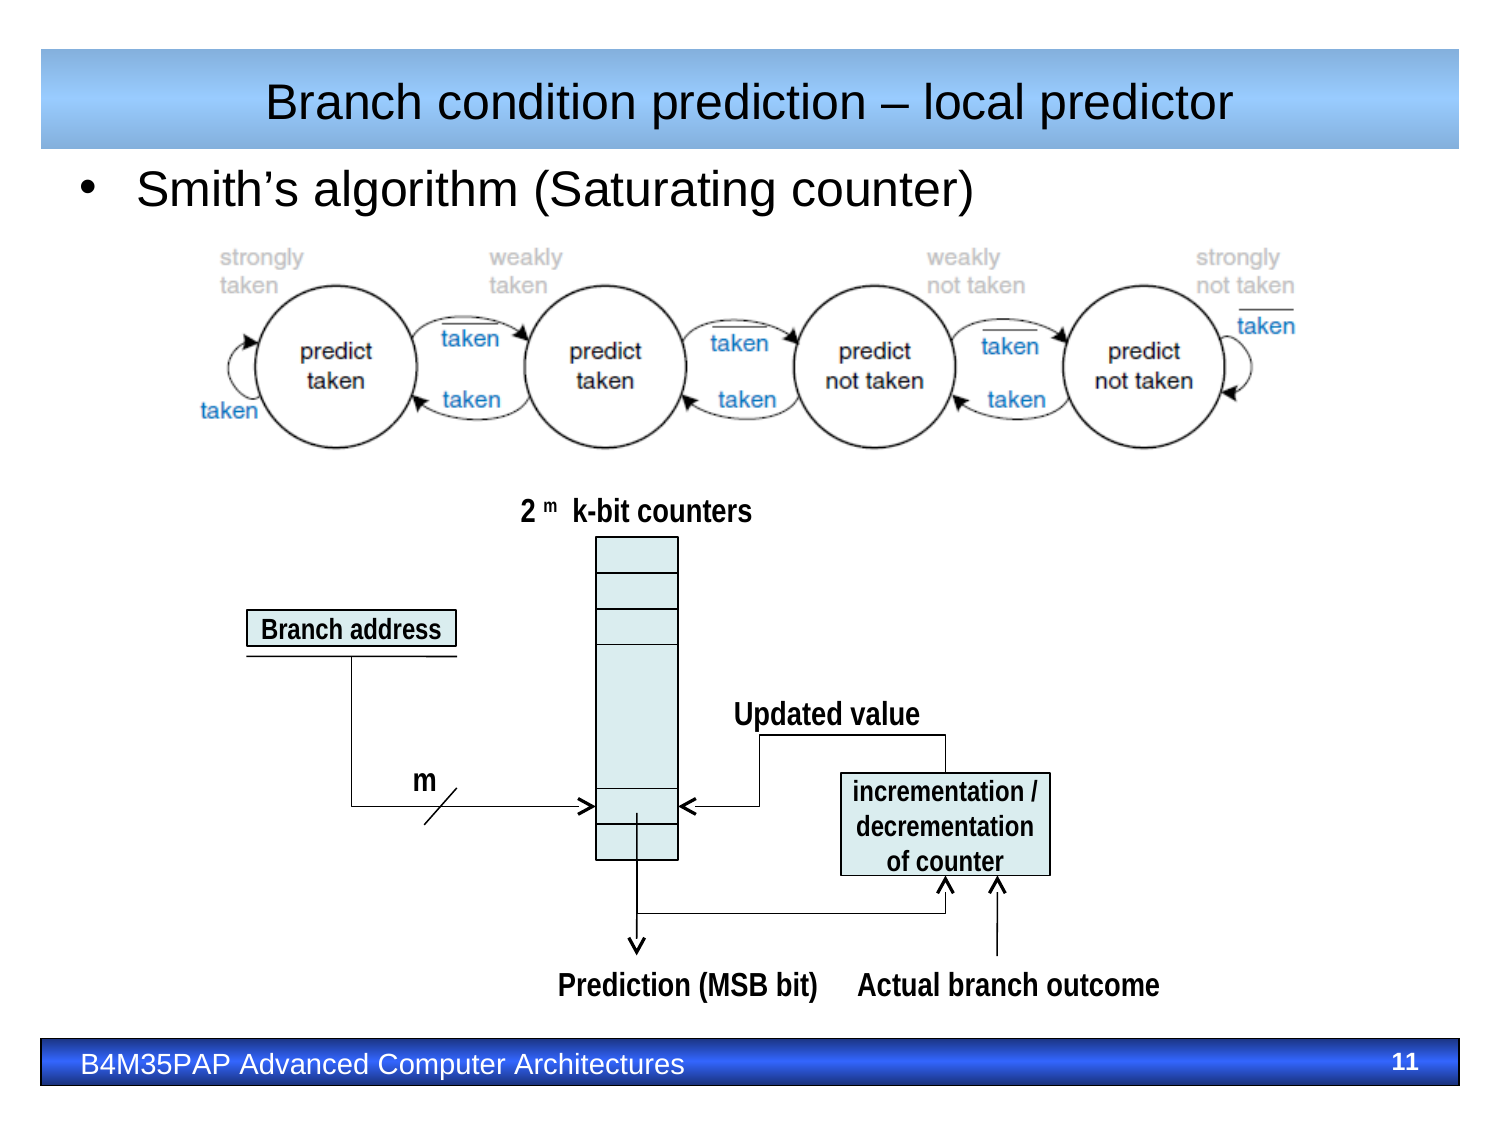

# Branch condition prediction – local predictor
Smith’s algorithm (Saturating counter)
2 m k-bit counters
Branch address
Updated value
m
incrementation / decrementation of counter
Prediction (MSB bit)
Actual branch outcome